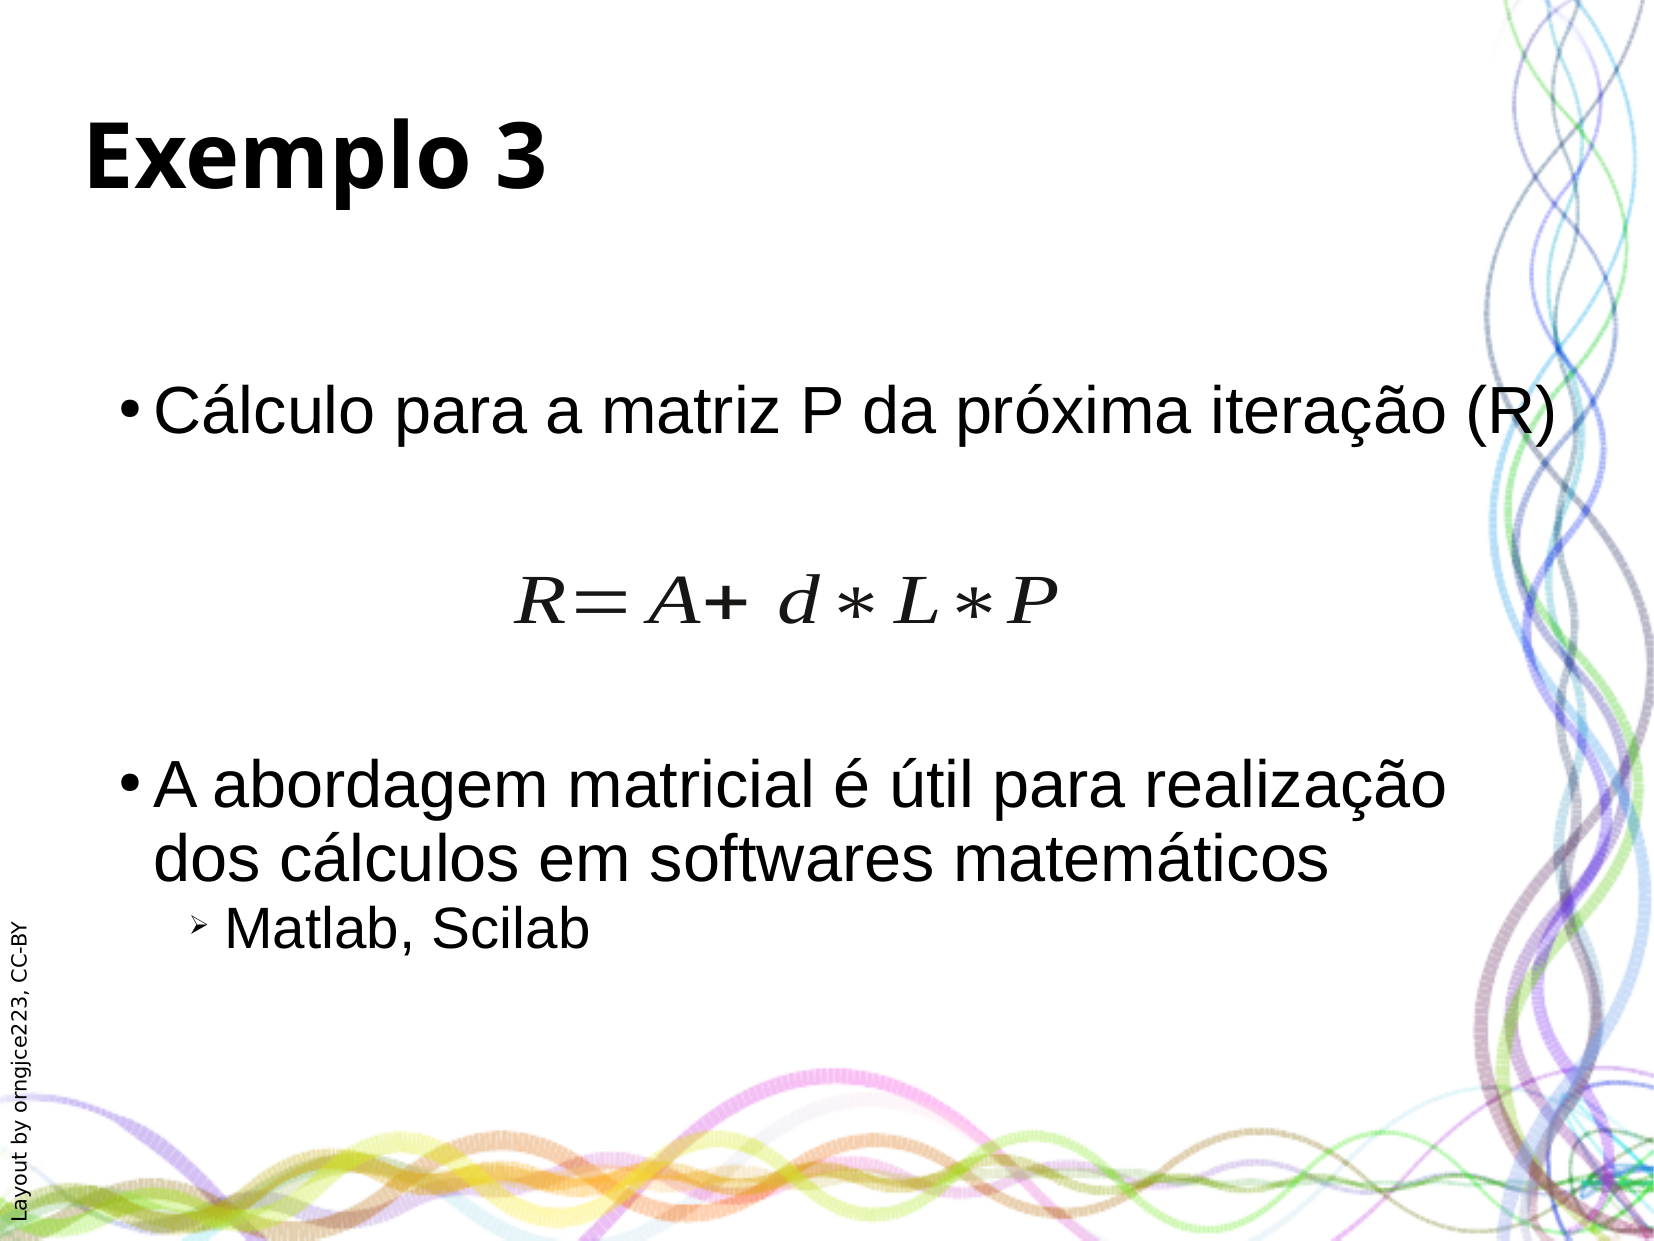

# Exemplo 3
Cálculo para a matriz P da próxima iteração (R)
A abordagem matricial é útil para realização dos cálculos em softwares matemáticos
Matlab, Scilab